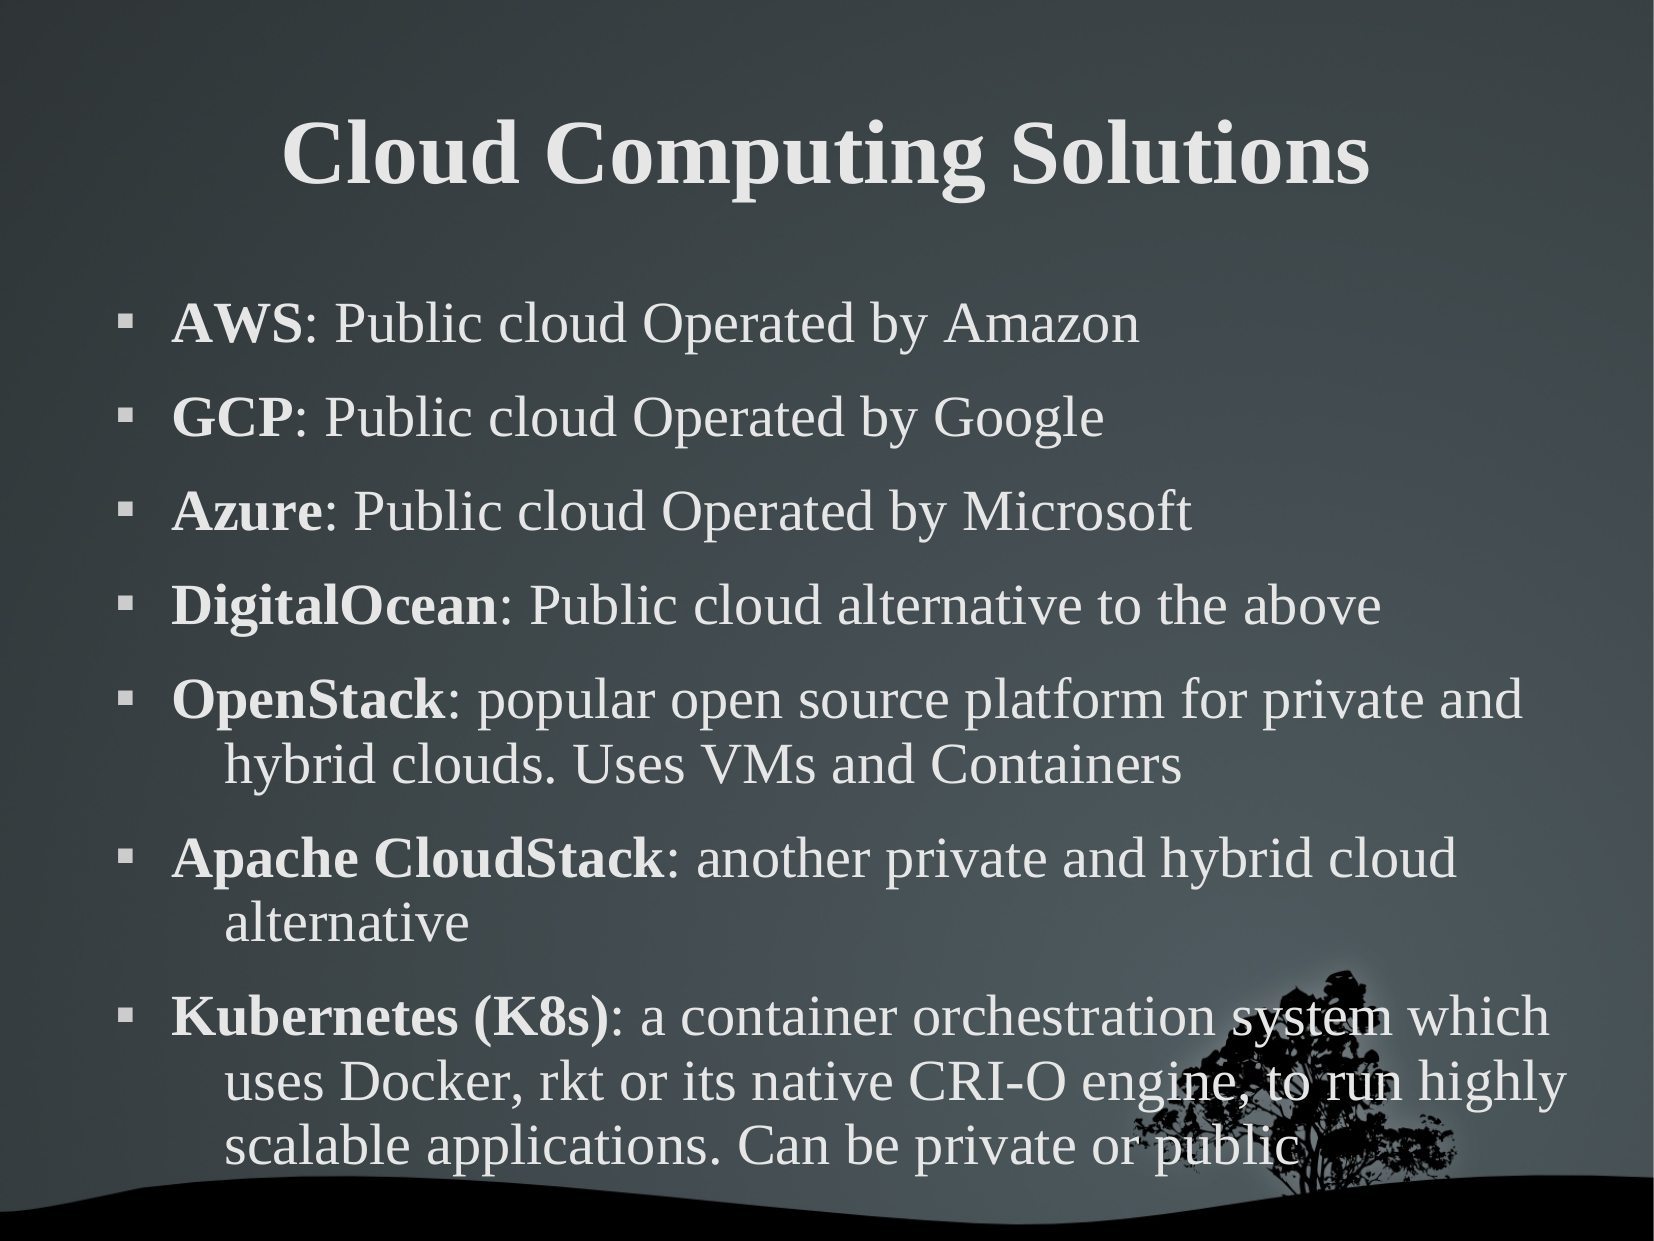

# Cloud Computing Solutions
AWS: Public cloud Operated by Amazon
GCP: Public cloud Operated by Google
Azure: Public cloud Operated by Microsoft
DigitalOcean: Public cloud alternative to the above
OpenStack: popular open source platform for private and hybrid clouds. Uses VMs and Containers
Apache CloudStack: another private and hybrid cloud alternative
Kubernetes (K8s): a container orchestration system which uses Docker, rkt or its native CRI-O engine, to run highly scalable applications. Can be private or public